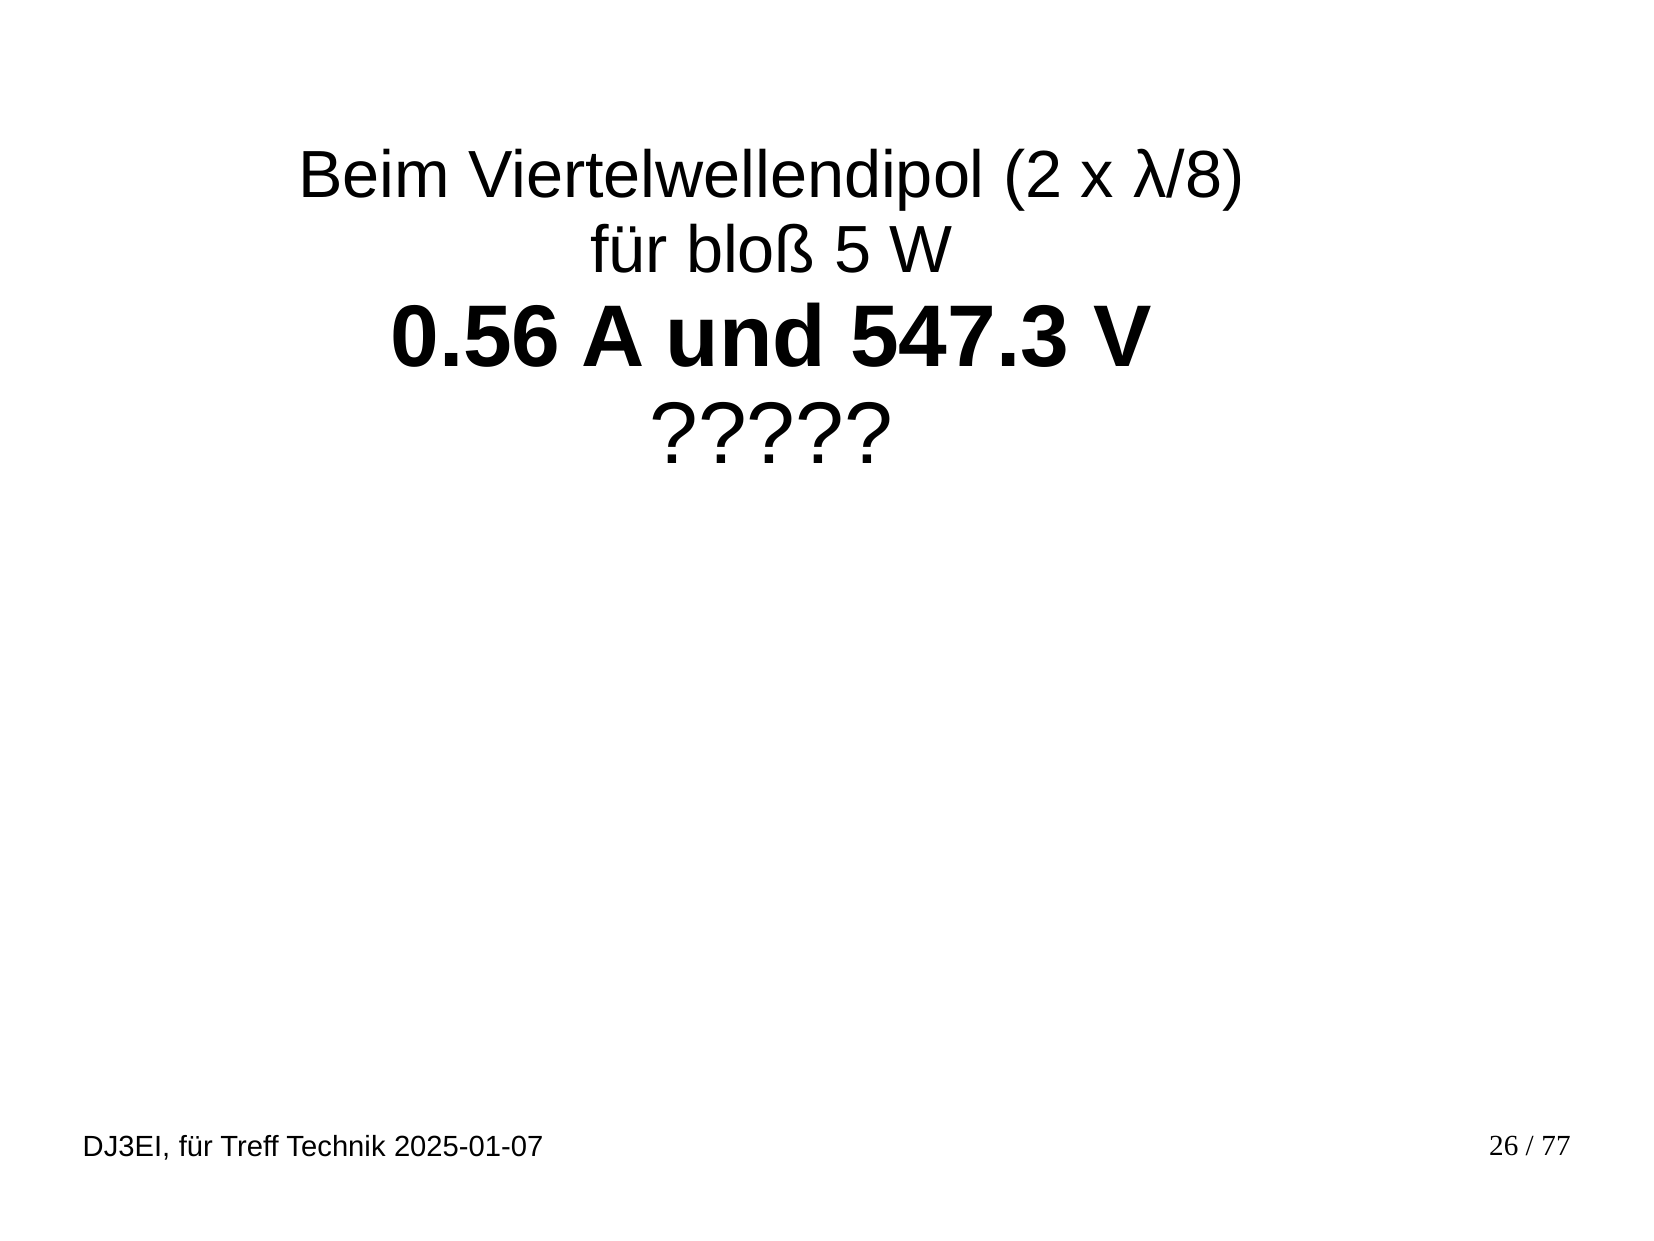

Beim Viertelwellendipol (2 x λ/8)
für bloß 5 W
0.56 A und 547.3 V
?????
‍
26